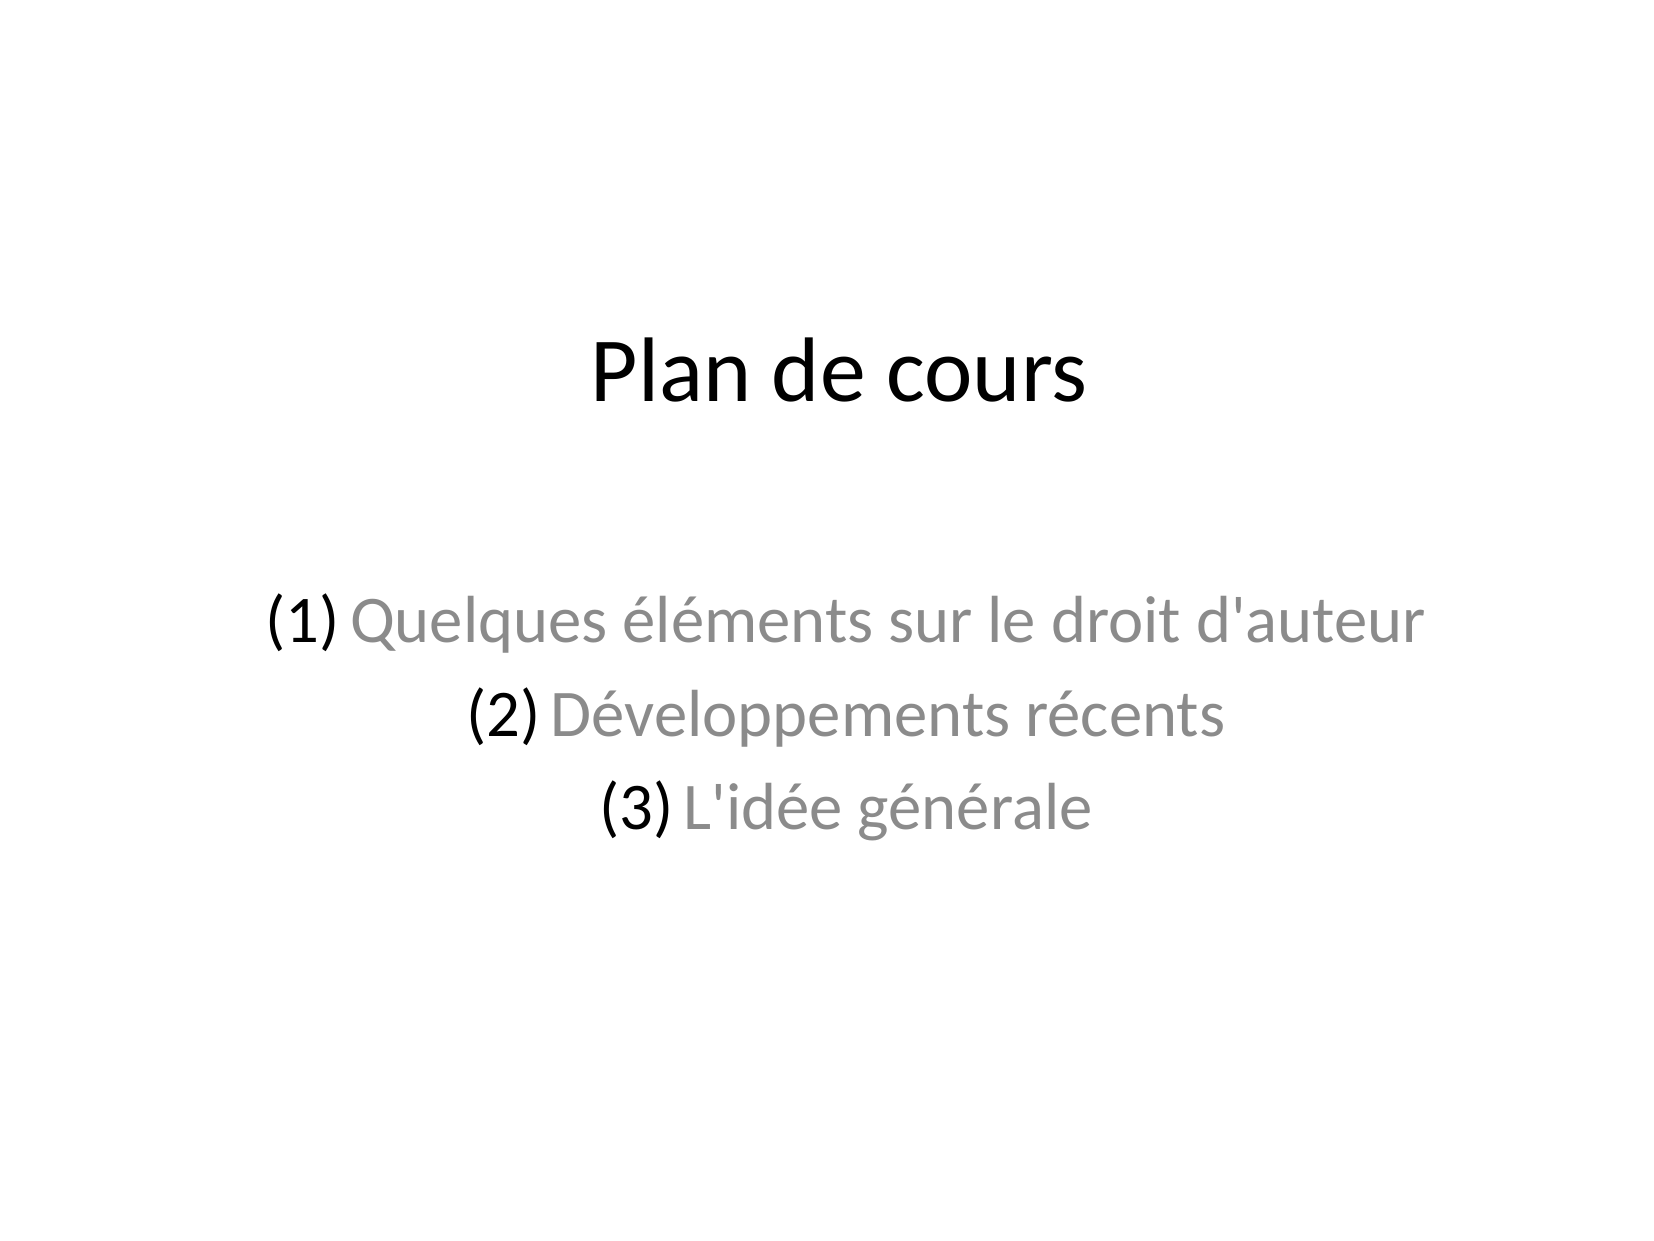

# Plan de cours
Quelques éléments sur le droit d'auteur
Développements récents
L'idée générale